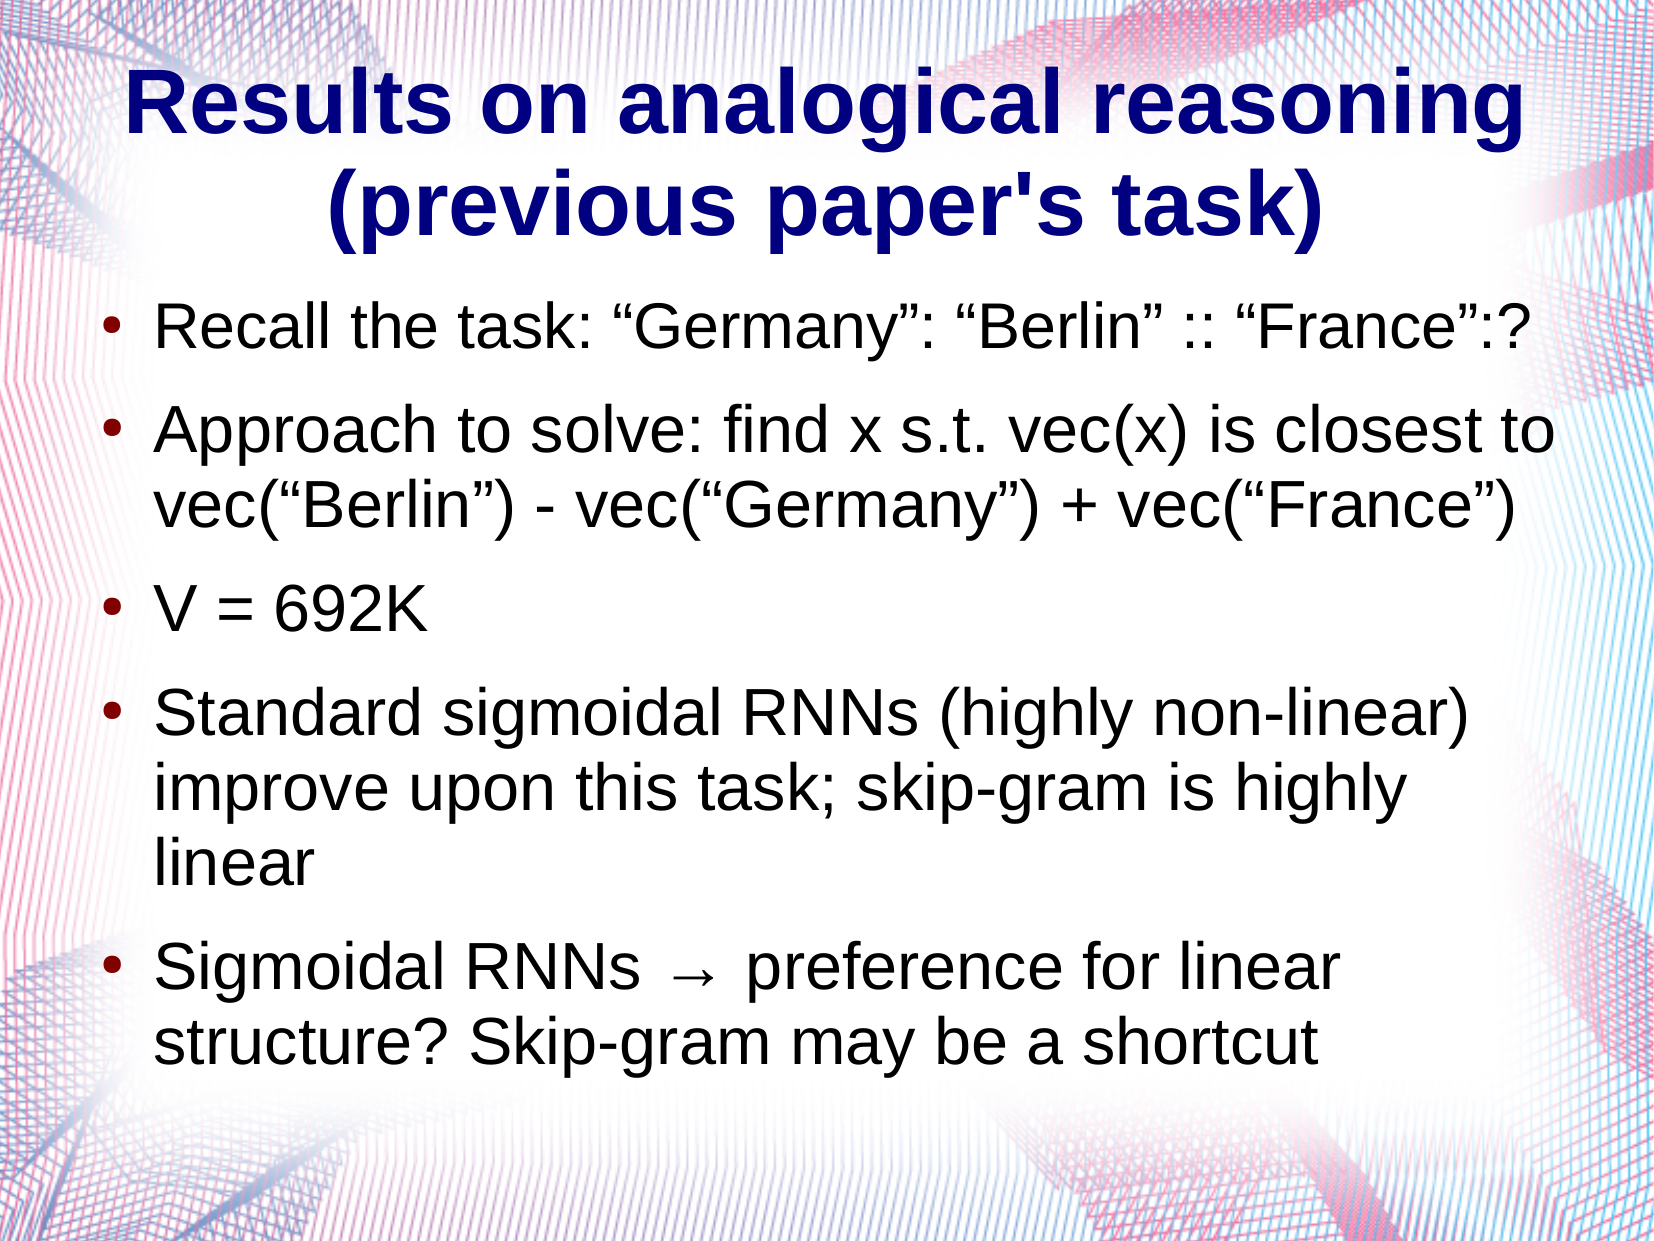

# Results on analogical reasoning (previous paper's task)
Recall the task: “Germany”: “Berlin” :: “France”:?
Approach to solve: find x s.t. vec(x) is closest to vec(“Berlin”) - vec(“Germany”) + vec(“France”)
V = 692K
Standard sigmoidal RNNs (highly non-linear) improve upon this task; skip-gram is highly linear
Sigmoidal RNNs → preference for linear structure? Skip-gram may be a shortcut